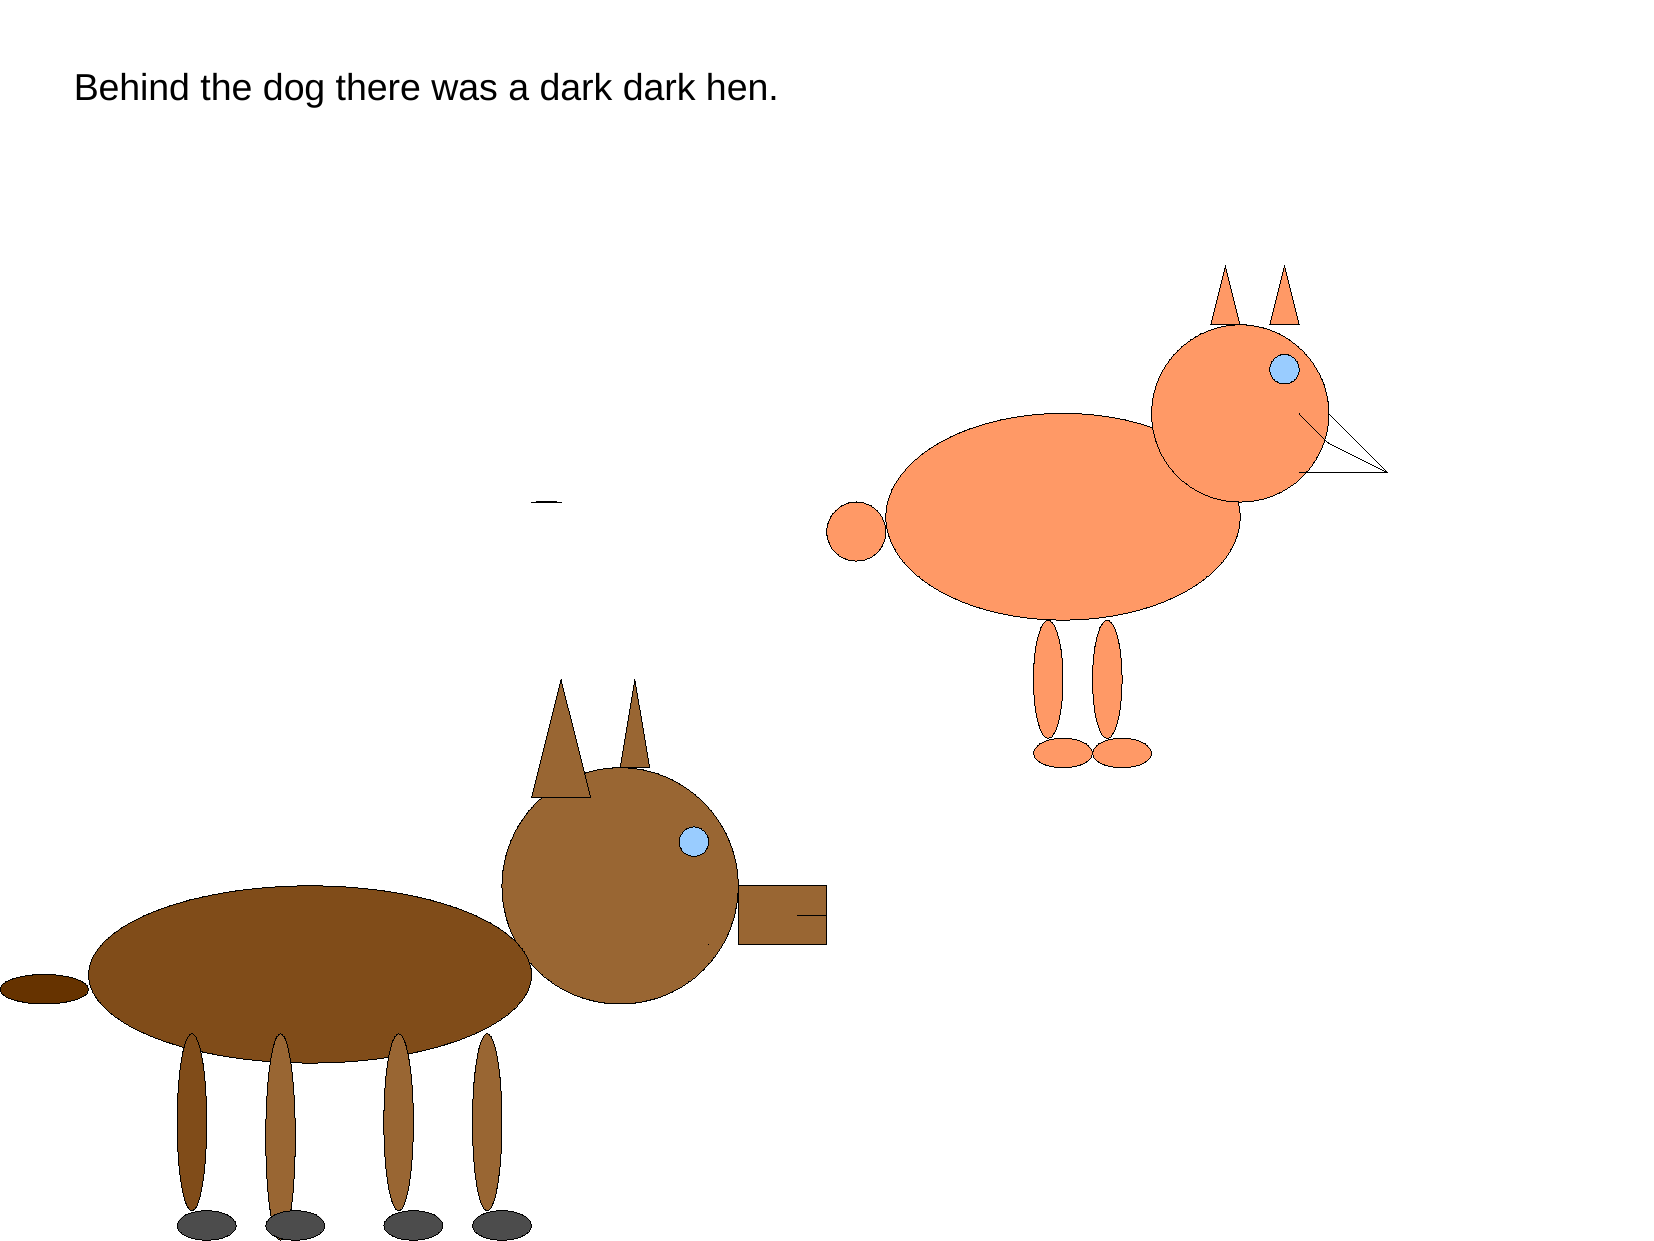

Behind the dog there was a dark dark hen.